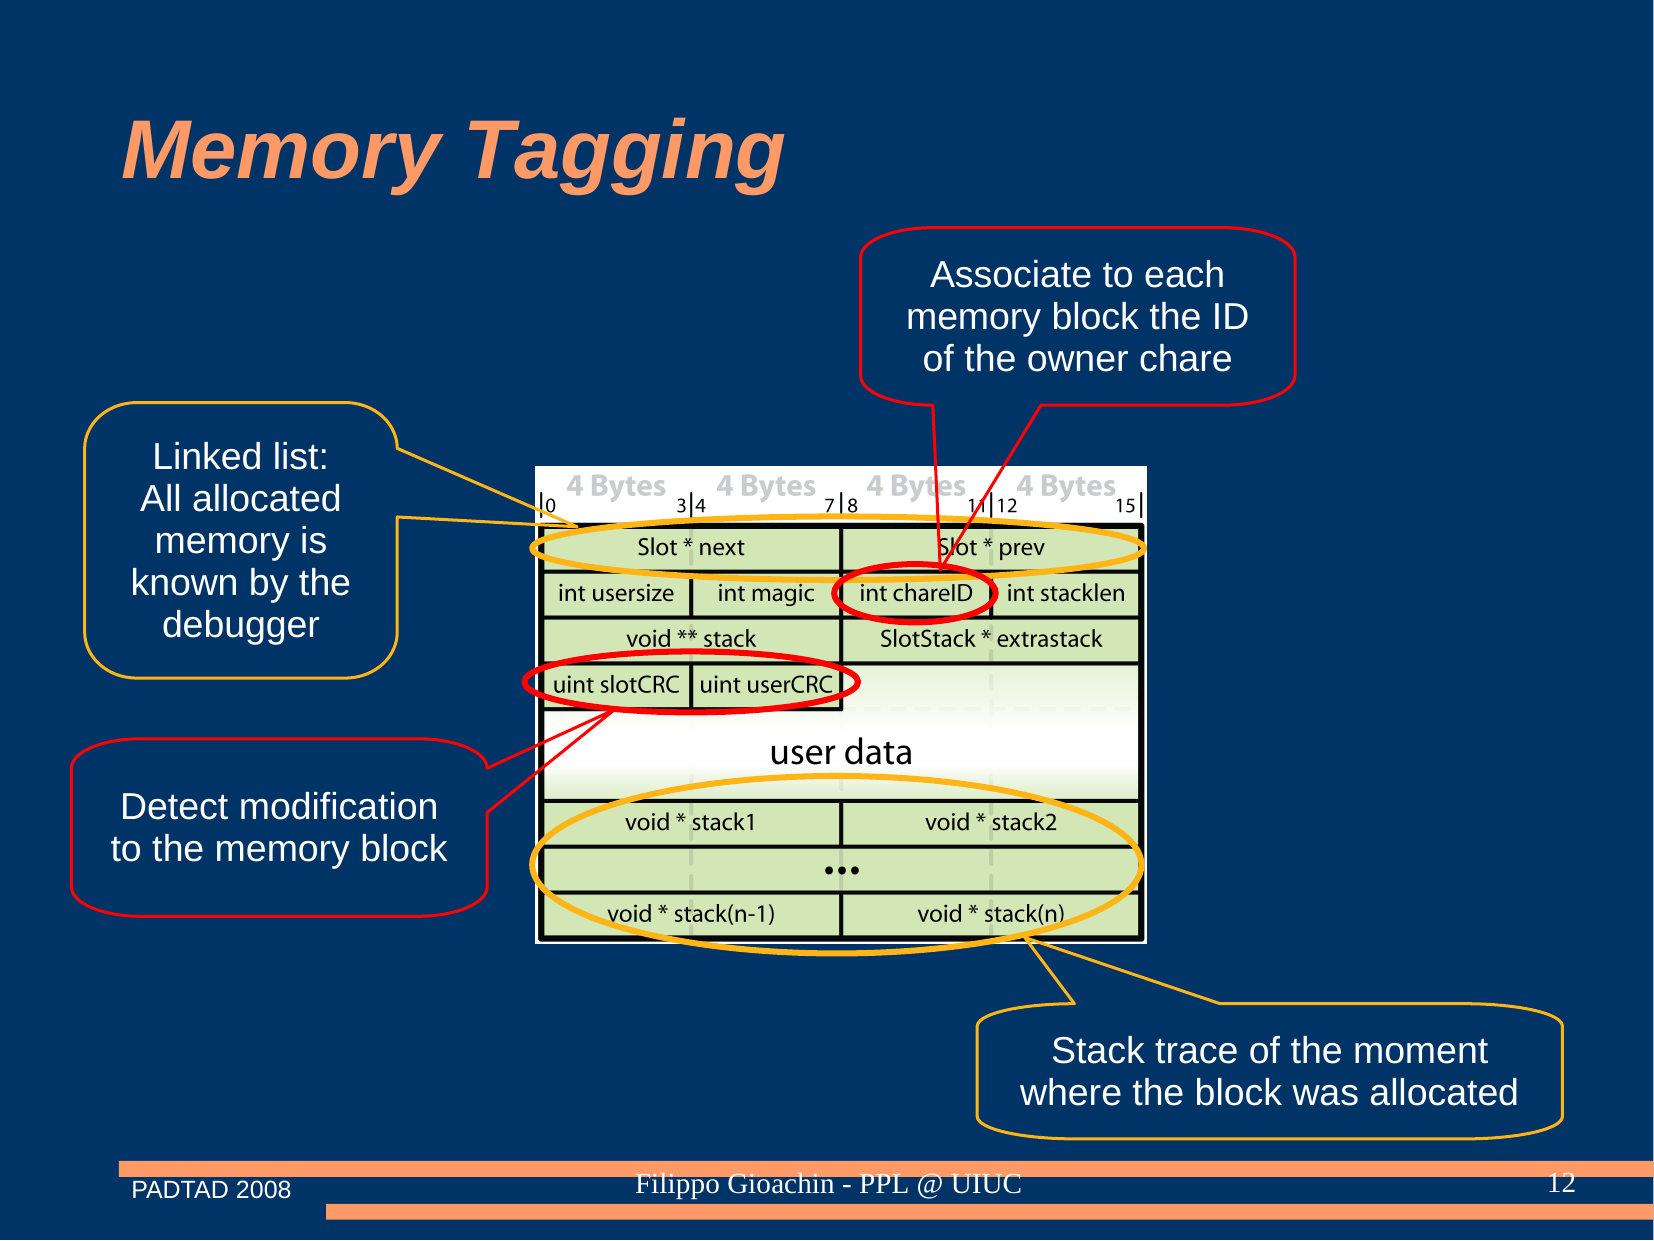

# Memory Tagging
Associate to each memory block the ID of the owner chare
Linked list:
All allocated memory is known by the debugger
Detect modification to the memory block
Stack trace of the moment where the block was allocated
12
Filippo Gioachin - PPL @ UIUC